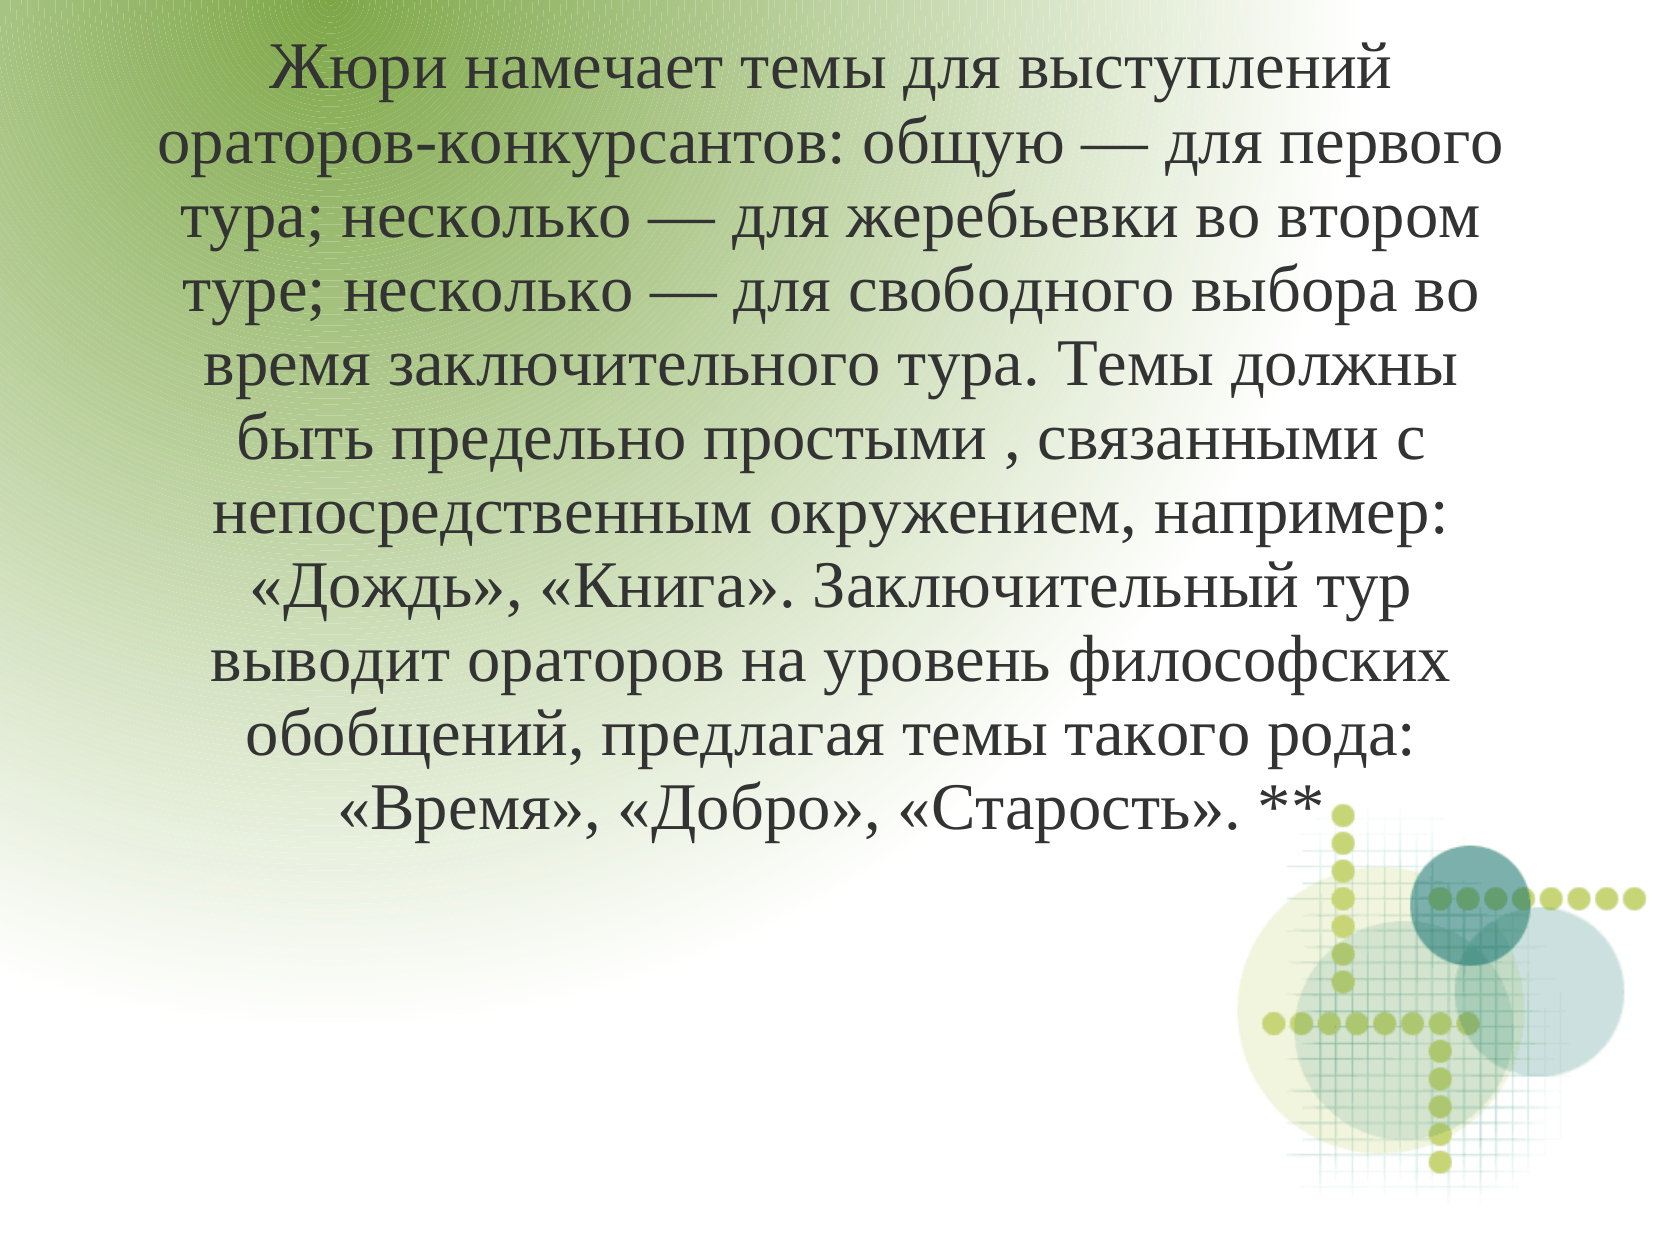

# Жюри намечает темы для выступлений ораторов-конкурсантов: общую — для первого тура; несколько — для жеребьевки во втором туре; несколько — для свободного выбора во время заключительного тура. Темы должны быть предельно простыми , связанными с непосредственным окружением, например: «Дождь», «Книга». Заключительный тур выводит ораторов на уровень философских обобщений, предлагая темы такого рода: «Время», «Добро», «Старость». **